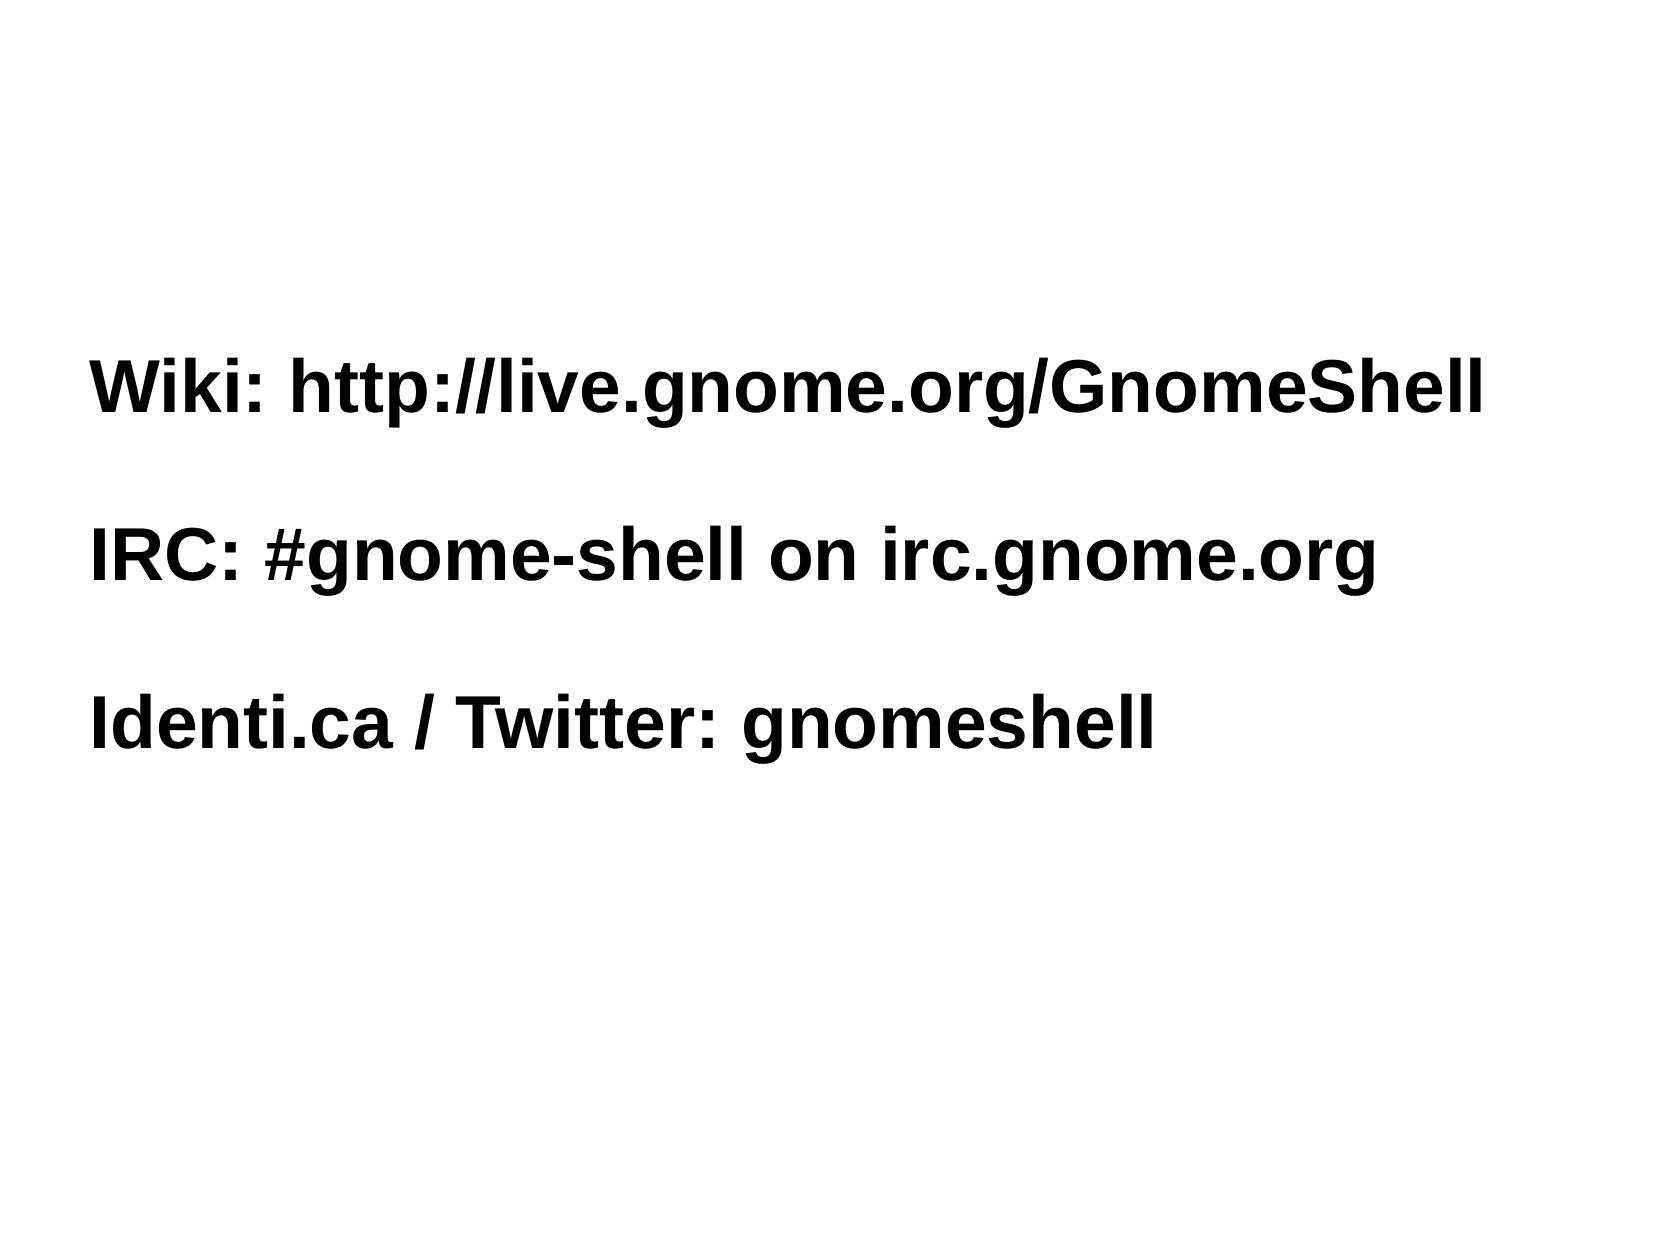

Wiki: http://live.gnome.org/GnomeShell
IRC: #gnome-shell on irc.gnome.org
Identi.ca / Twitter: gnomeshell